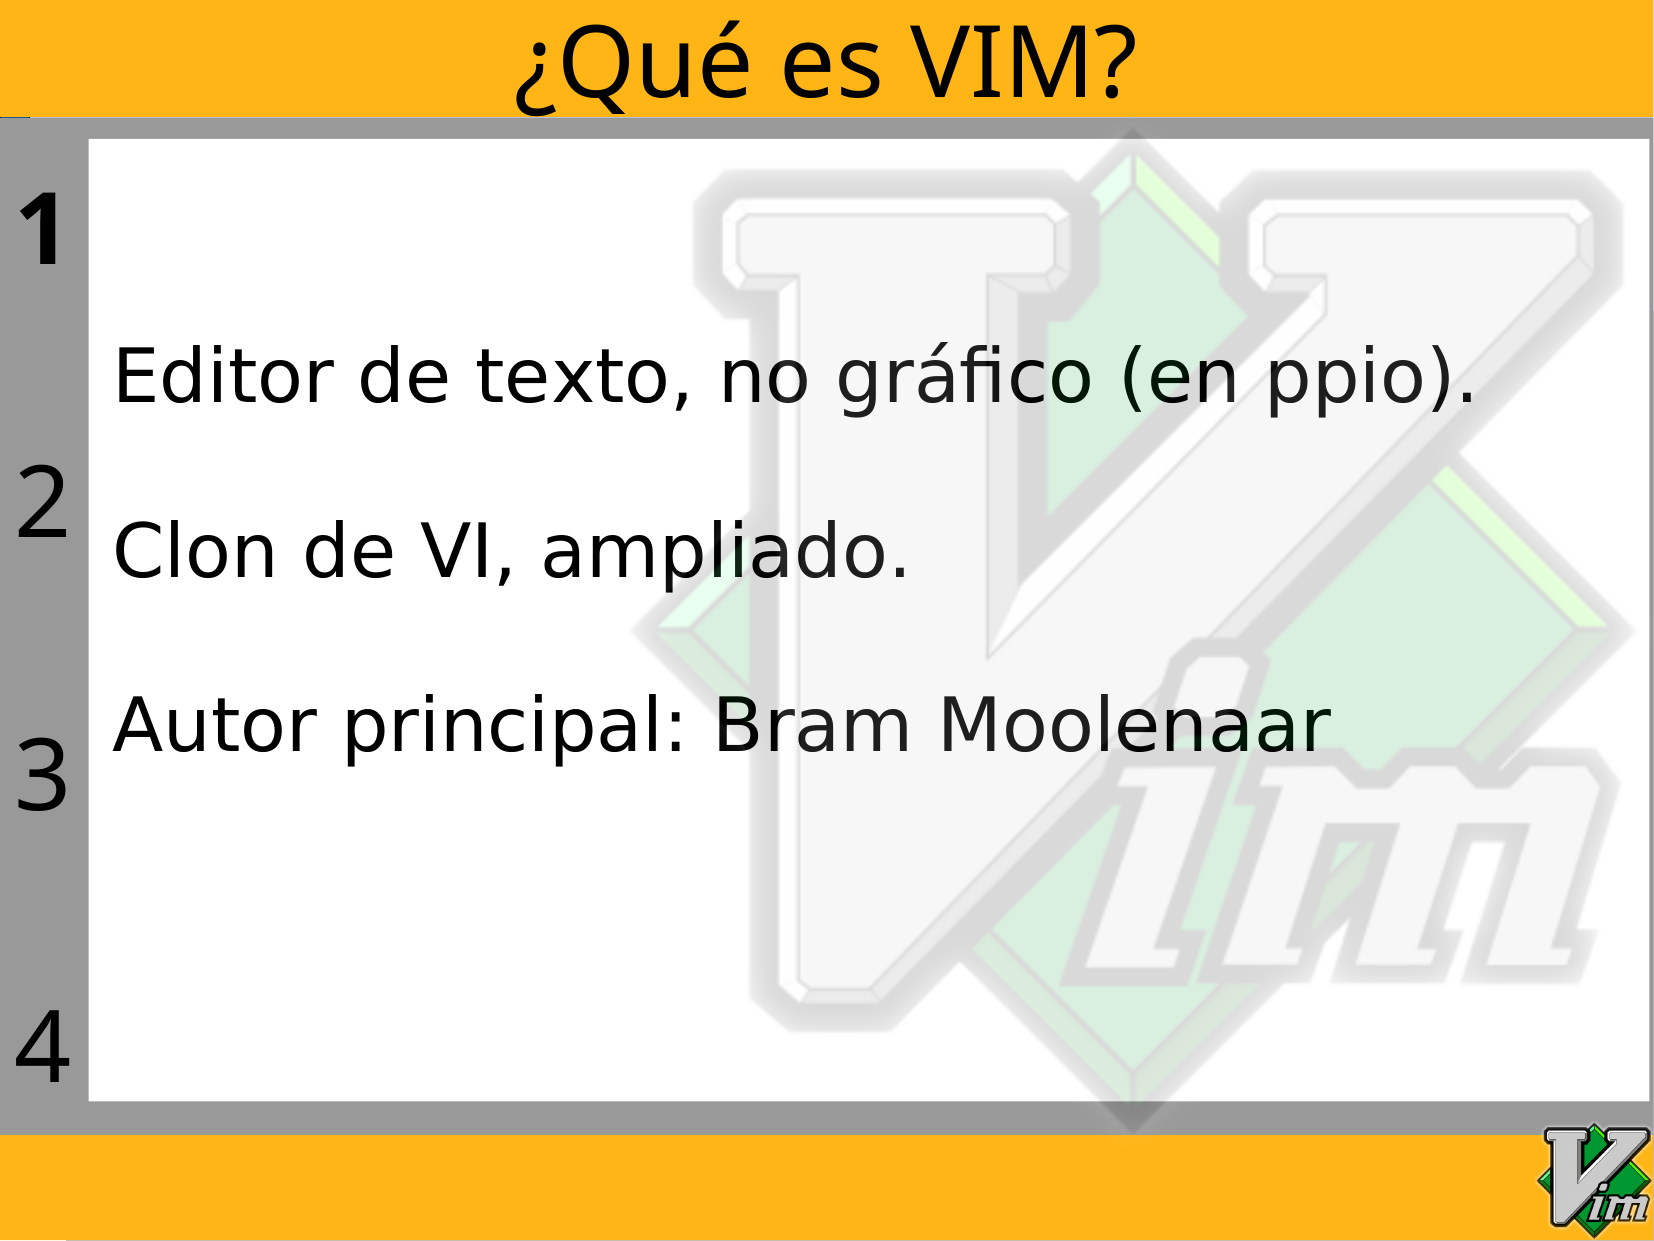

¿Qué es VIM?
1 - Introducción
2 - Novatos
3 - Power Users
4 -Desarrolladores
 Editor de texto, no gráfico (en ppio).
 Clon de VI, ampliado.
 Autor principal: Bram Moolenaar